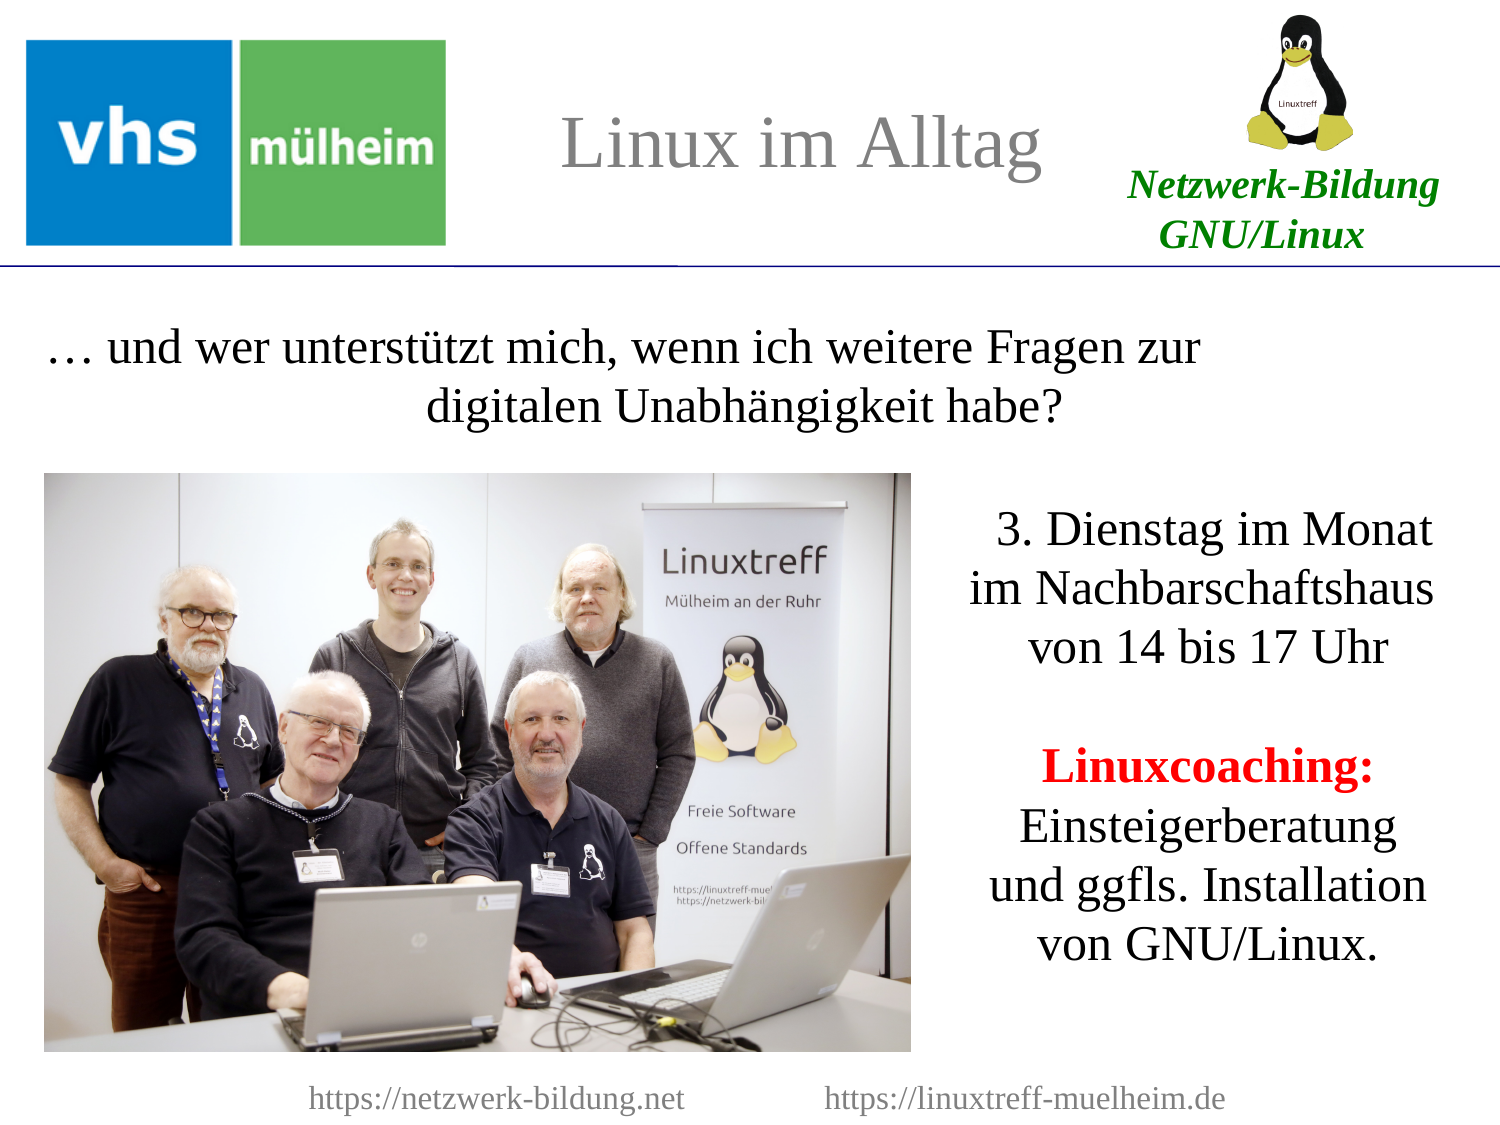

Linux im Alltag
Netzwerk-Bildung
 GNU/Linux
… und wer unterstützt mich, wenn ich weitere Fragen zur 				digitalen Unabhängigkeit habe?
 3. Dienstag im Monat im Nachbarschaftshaus
von 14 bis 17 Uhr
Linuxcoaching:
Einsteigerberatung
und ggfls. Installation von GNU/Linux.
https://netzwerk-bildung.net		https://linuxtreff-muelheim.de